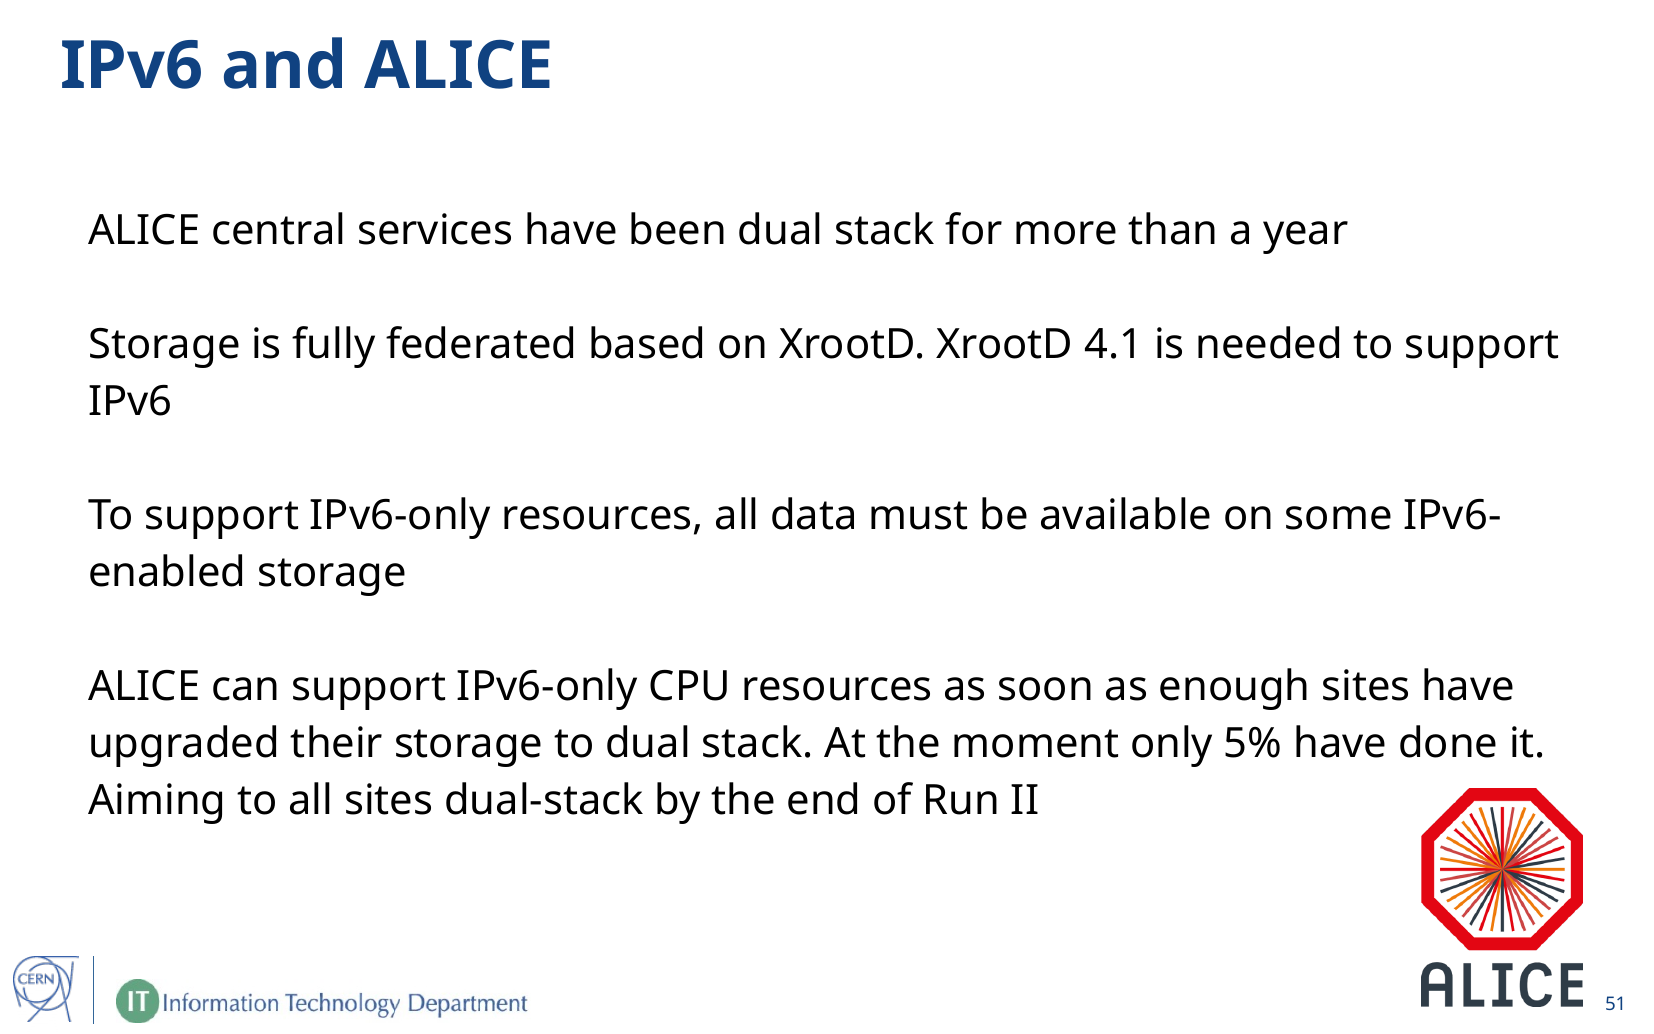

# IPv6 and ALICE
ALICE central services have been dual stack for more than a year
Storage is fully federated based on XrootD. XrootD 4.1 is needed to support IPv6
To support IPv6-only resources, all data must be available on some IPv6-enabled storage
ALICE can support IPv6-only CPU resources as soon as enough sites have upgraded their storage to dual stack. At the moment only 5% have done it.
Aiming to all sites dual-stack by the end of Run II